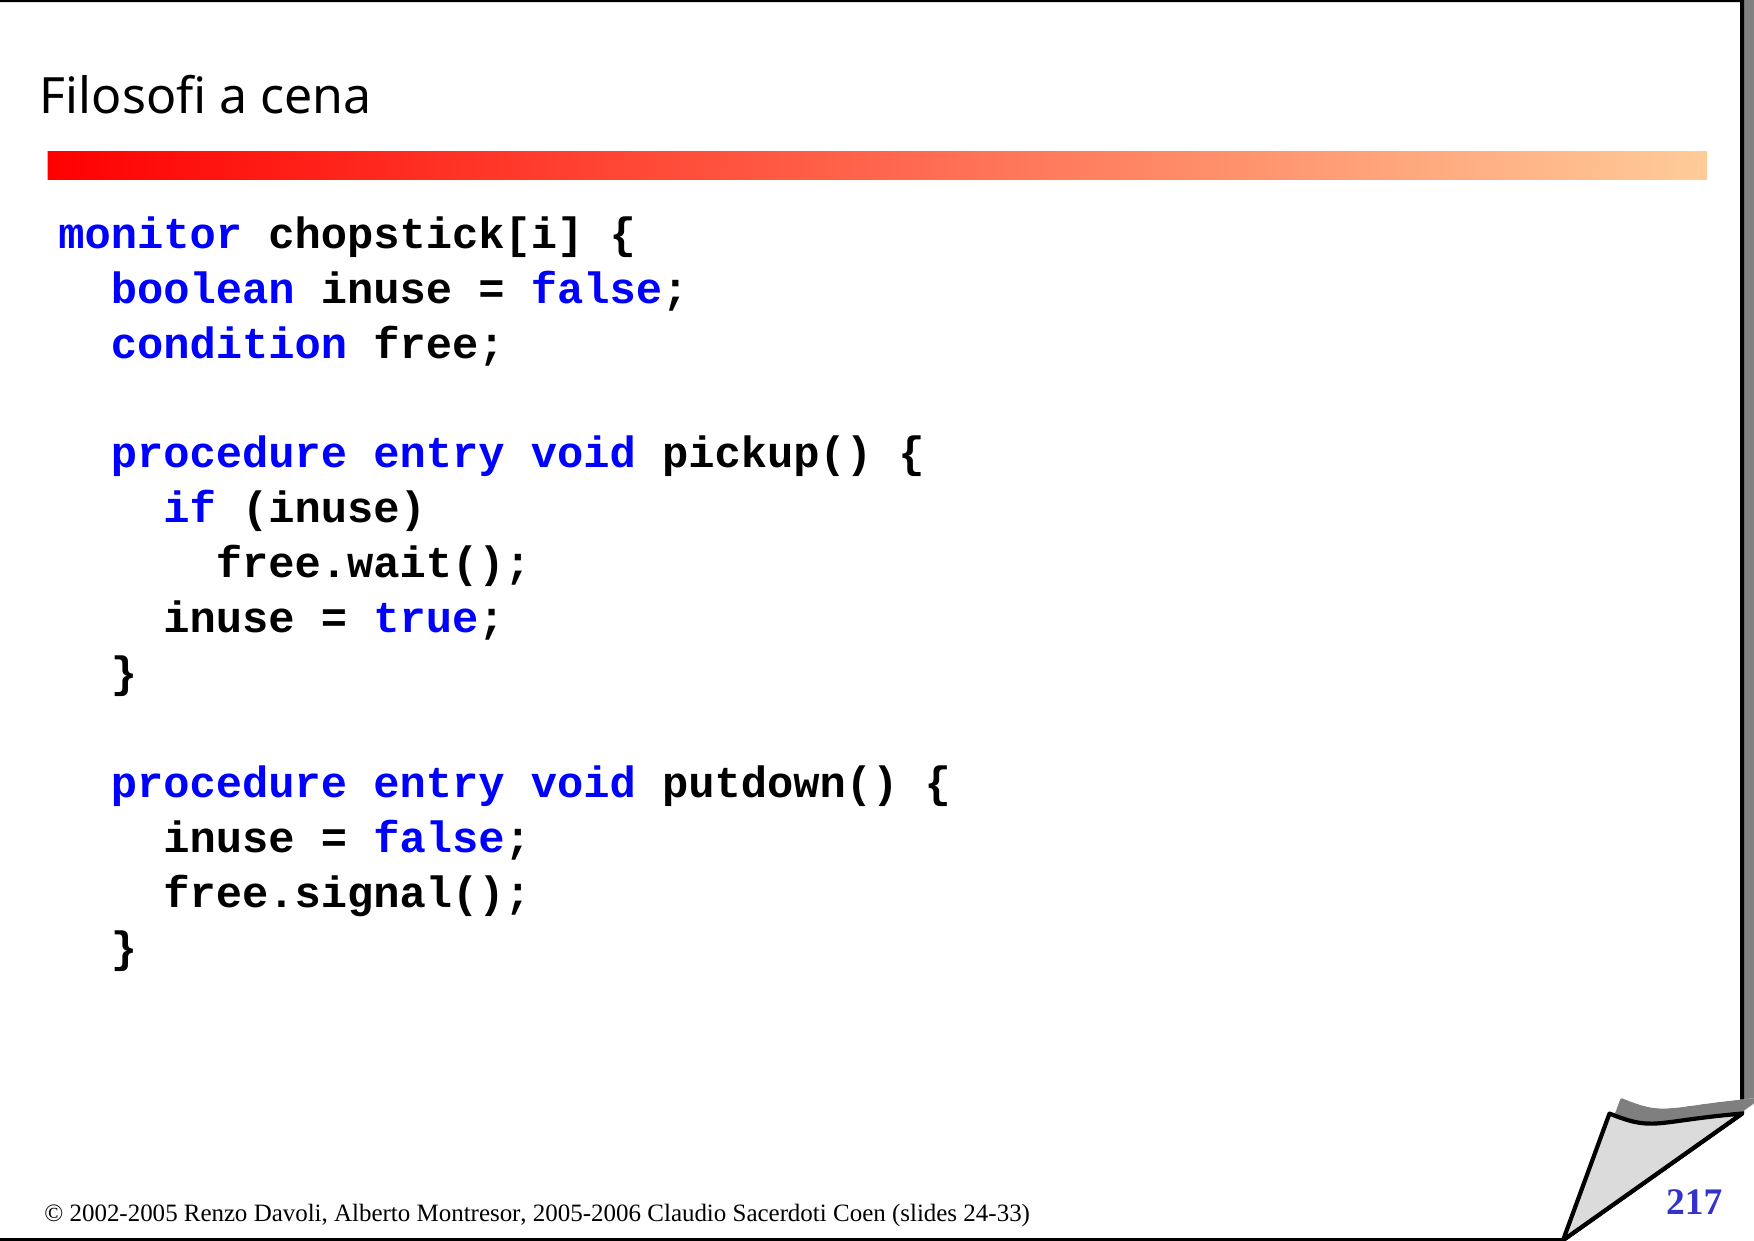

# Filosofi a cena
monitor chopstick[i] {
 boolean inuse = false;
 condition free;
 procedure entry void pickup() {
 if (inuse)
 free.wait();
 inuse = true;
 }
 procedure entry void putdown() {
 inuse = false;
 free.signal();
 }